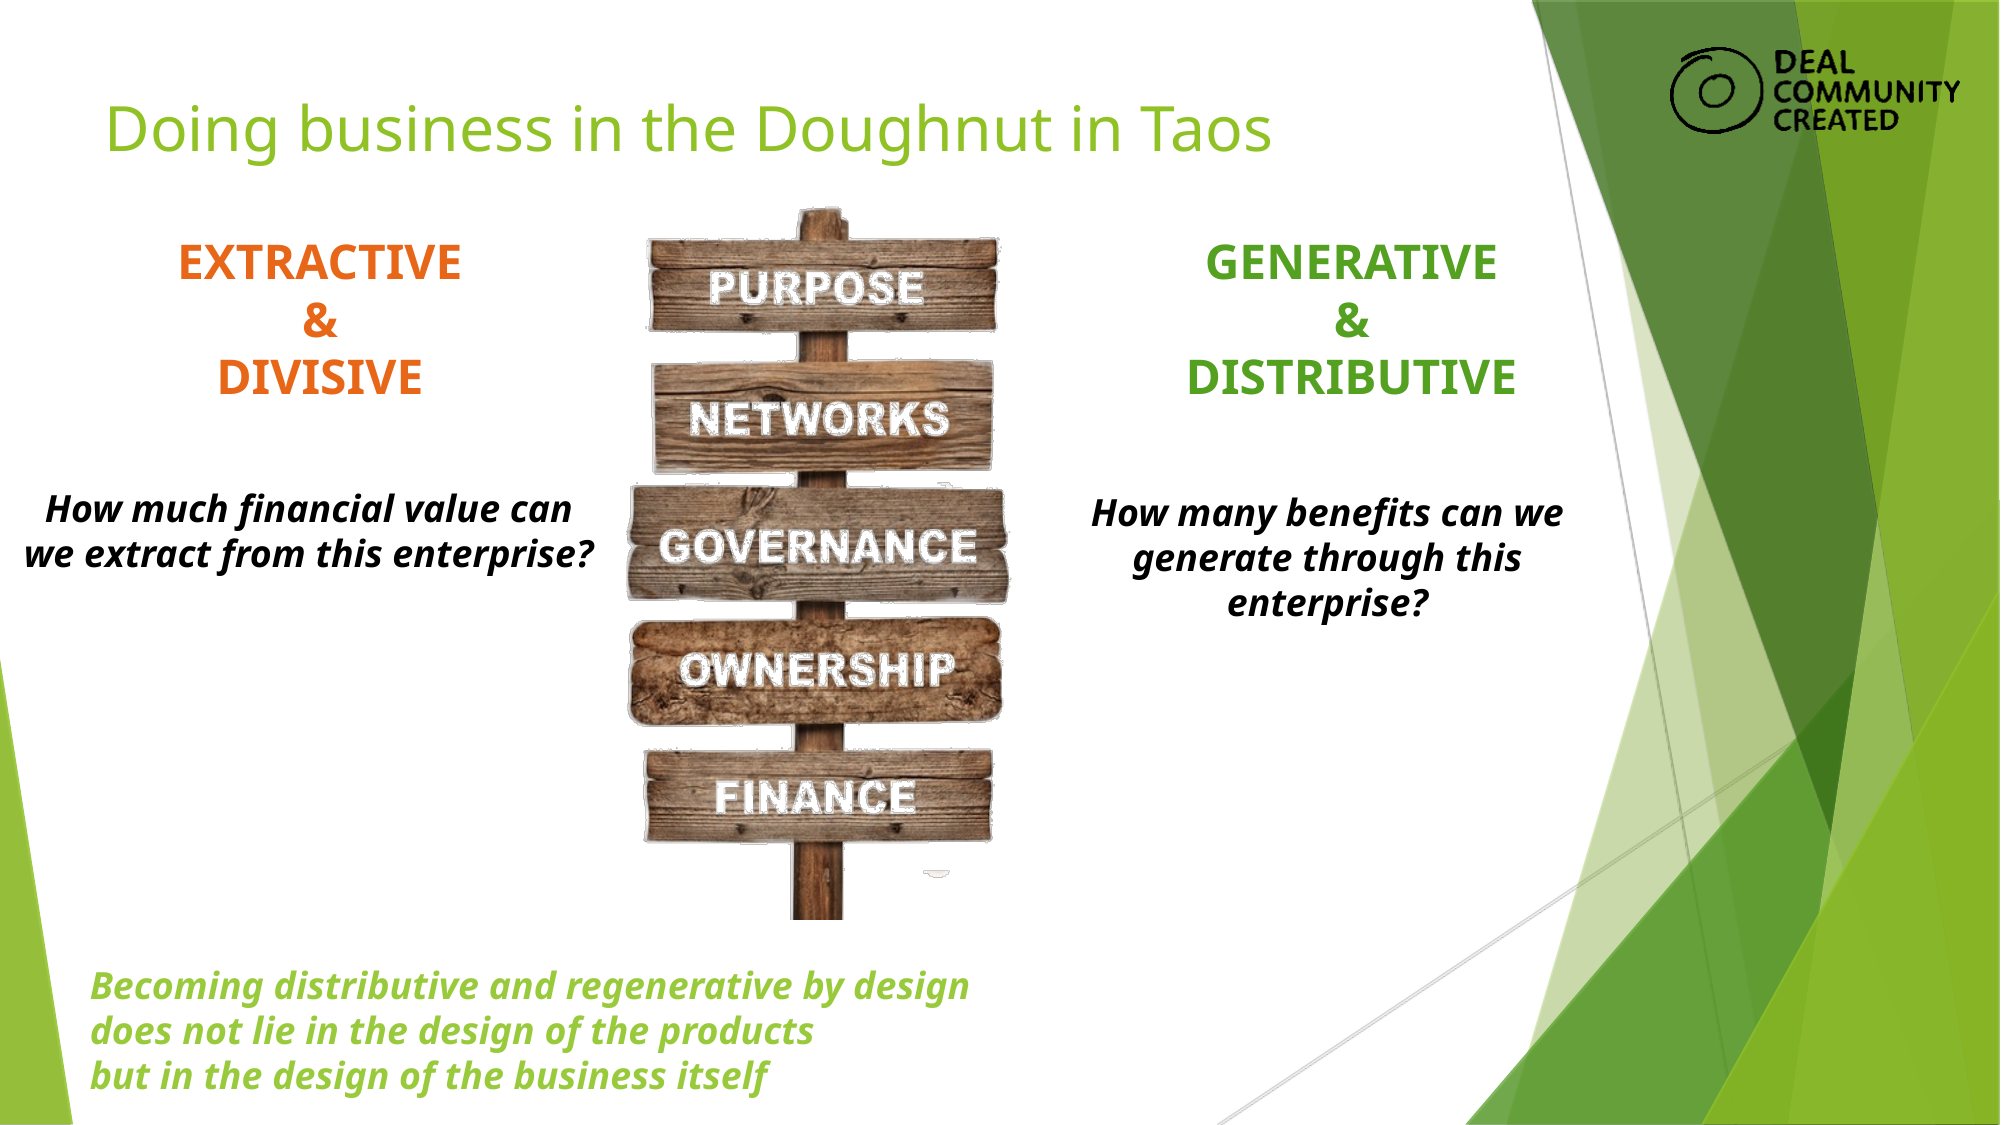

Doing business in the Doughnut in Taos
EXTRACTIVE
 &
DIVISIVE
GENERATIVE
 &
DISTRIBUTIVE
How much financial value can we extract from this enterprise?
How many benefits can we generate through this enterprise?
Becoming distributive and regenerative by design
does not lie in the design of the products
but in the design of the business itself